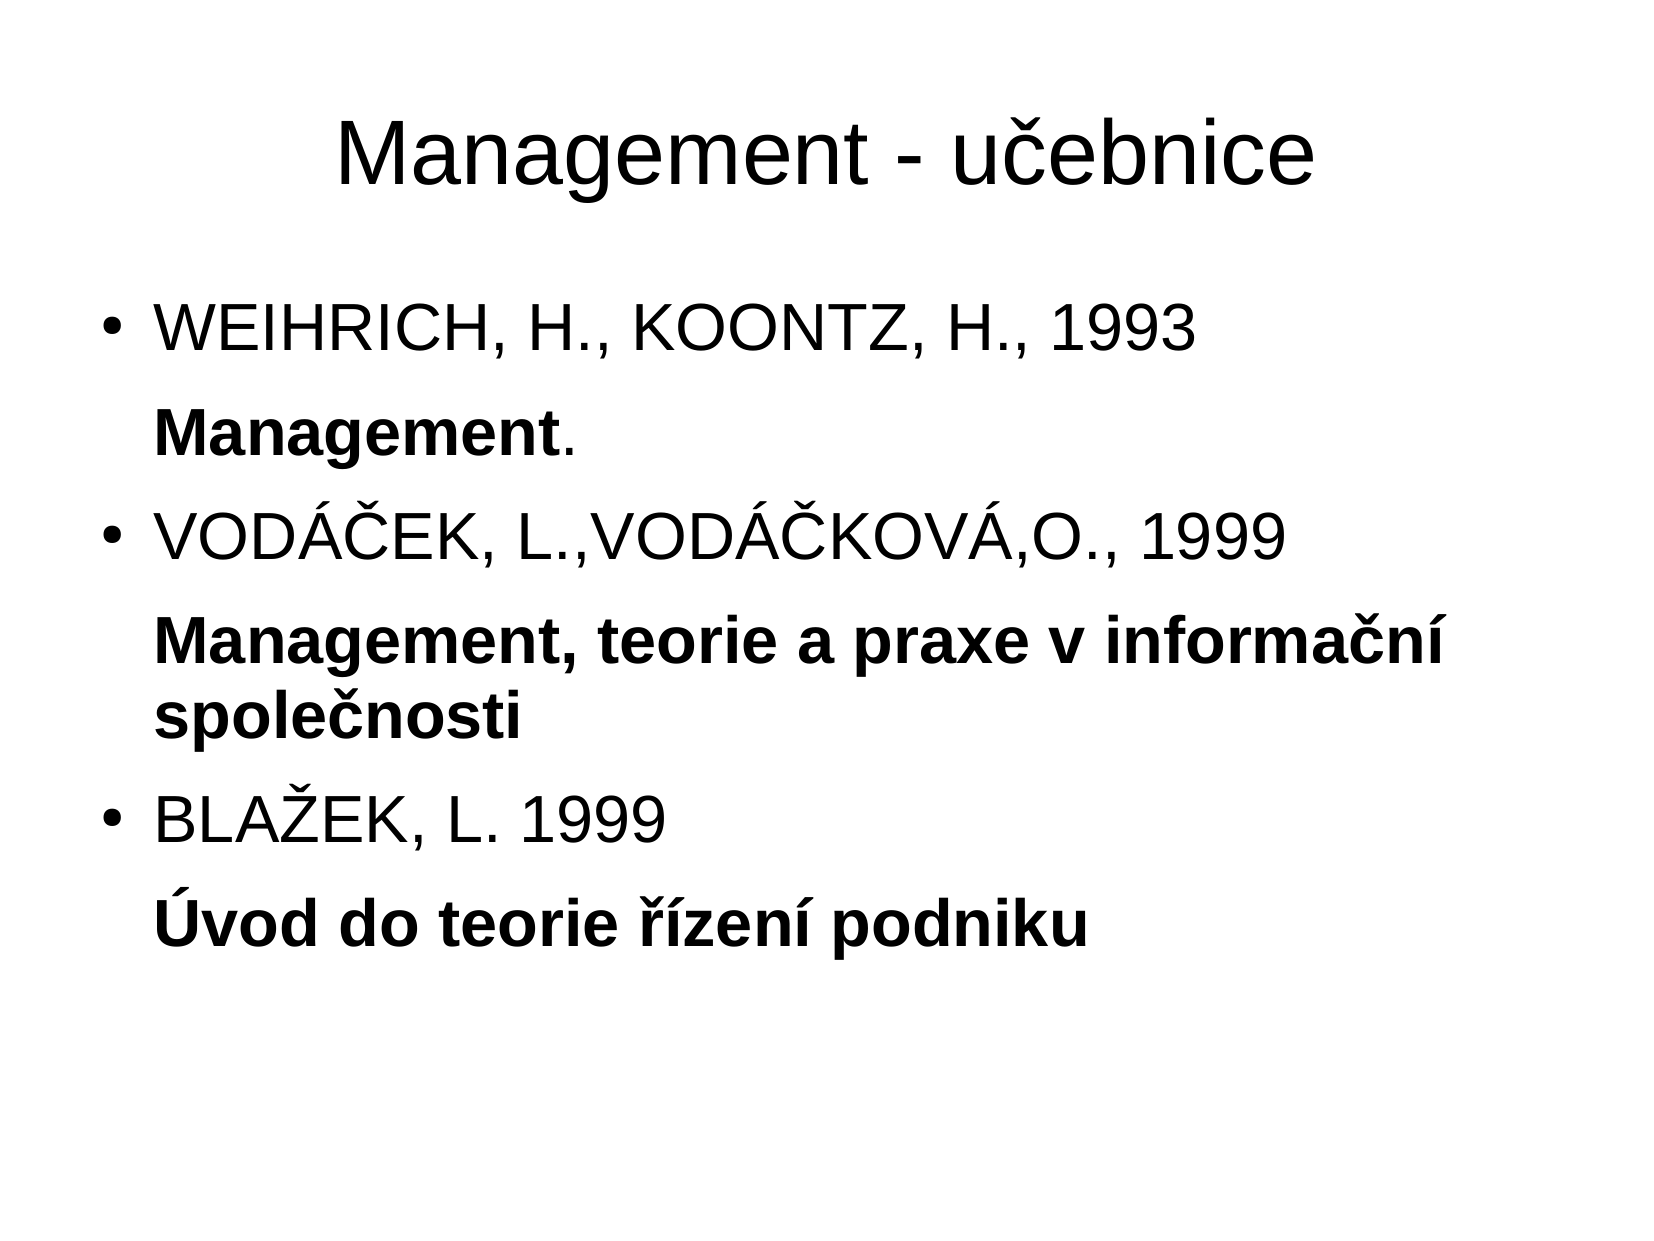

# Management - učebnice
WEIHRICH, H., KOONTZ, H., 1993
Management.
VODÁČEK, L.,VODÁČKOVÁ,O., 1999
Management, teorie a praxe v informační společnosti
BLAŽEK, L. 1999
Úvod do teorie řízení podniku